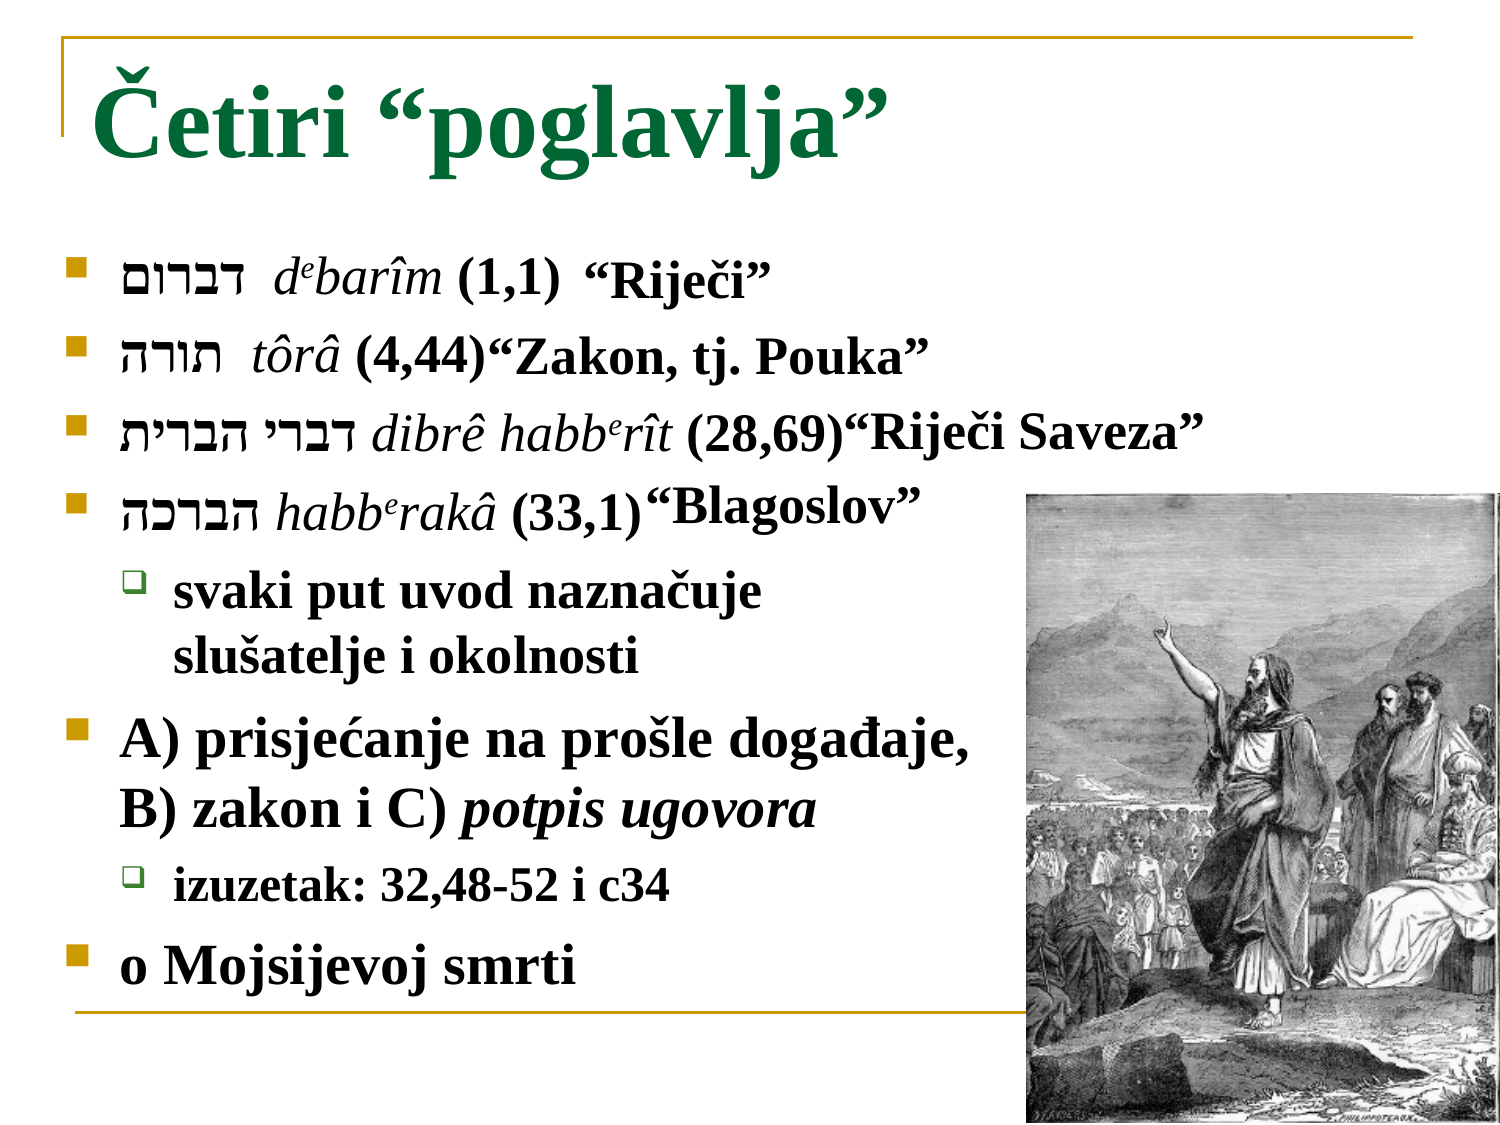

# Četiri “poglavlja”
דברום debarîm (1,1)
תורה tôrâ (4,44)
דברי הברית dibrê habberît (28,69)
הברכה habberakâ (33,1)
svaki put uvod naznačuje
slušatelje i okolnosti
A) prisjećanje na prošle događaje, B) zakon i C) potpis ugovora
izuzetak: 32,48-52 i c34
o Mojsijevoj smrti
“Riječi”
“Zakon, tj. Pouka”
“Riječi Saveza”
“Blagoslov”